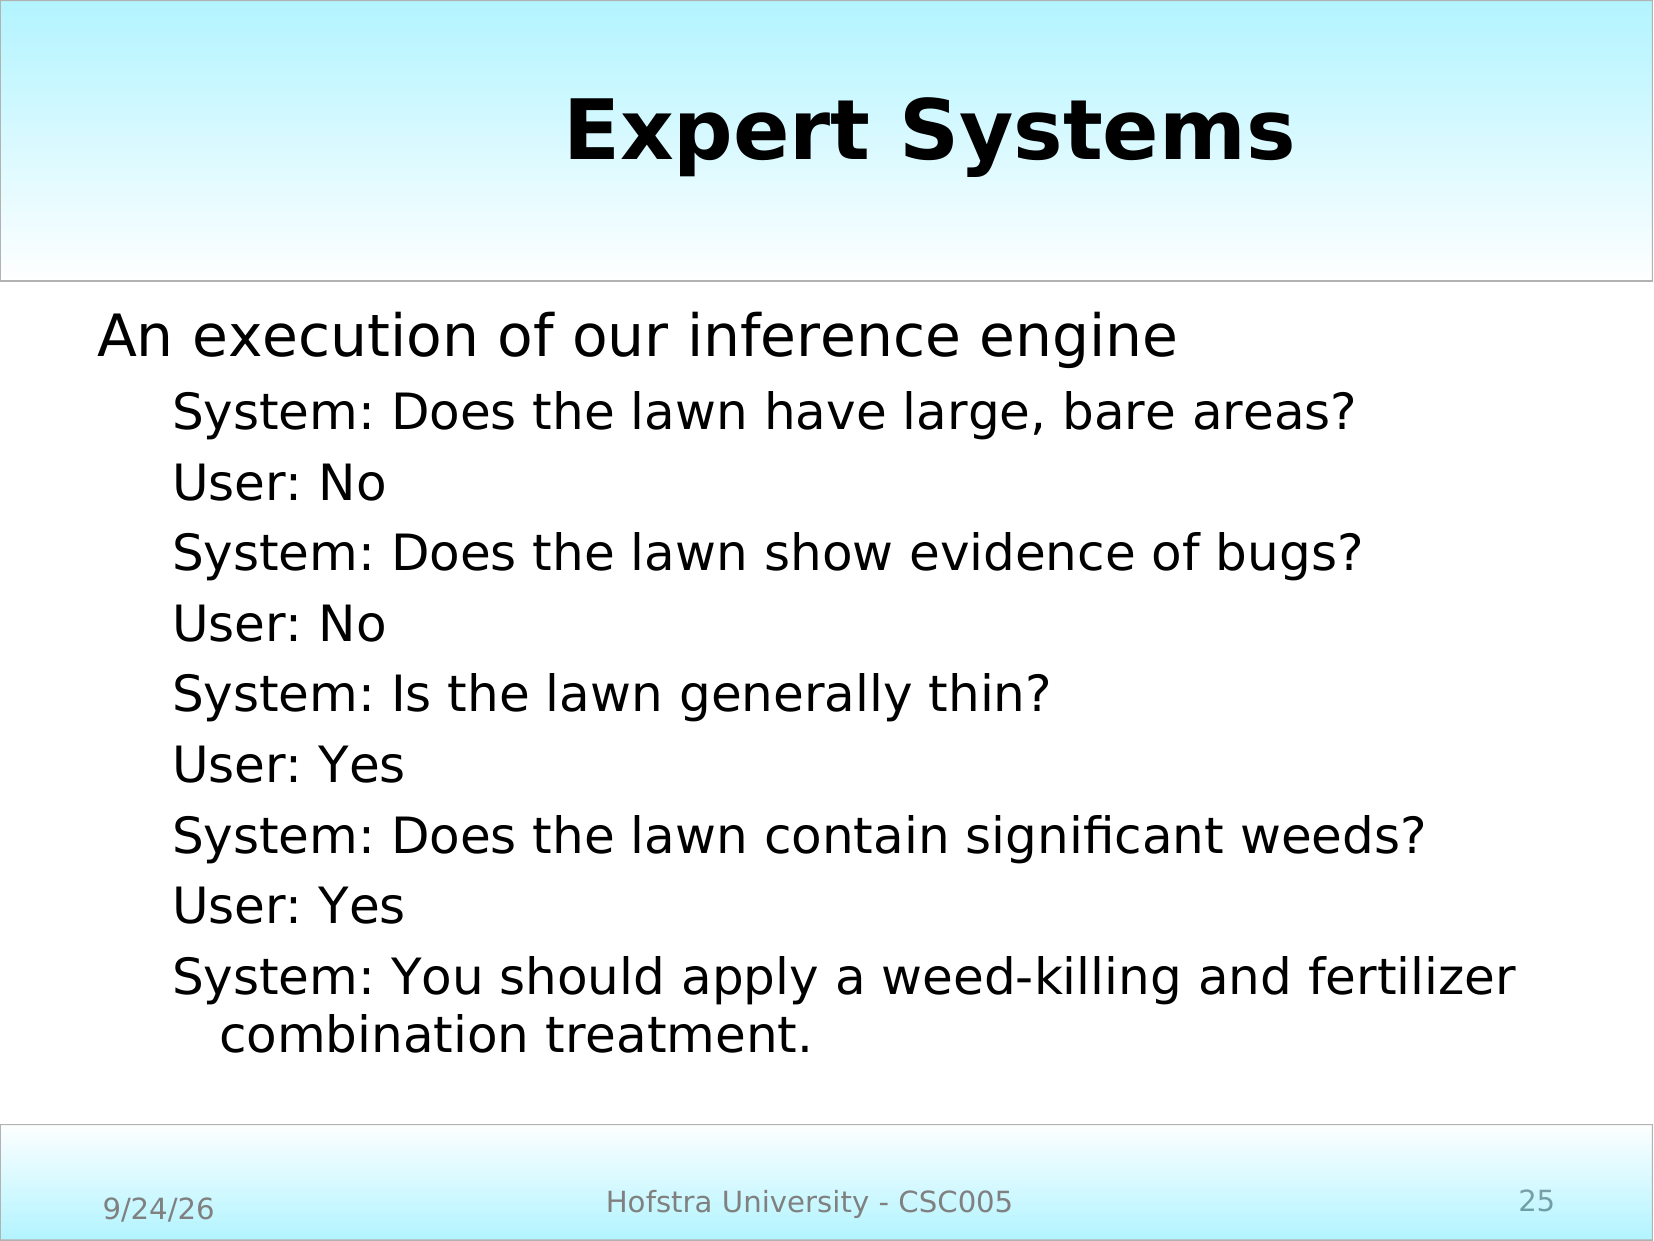

# Expert Systems
An execution of our inference engine
System: Does the lawn have large, bare areas?
User: No
System: Does the lawn show evidence of bugs?
User: No
System: Is the lawn generally thin?
User: Yes
System: Does the lawn contain significant weeds?
User: Yes
System: You should apply a weed-killing and fertilizer combination treatment.
25
Hofstra University - CSC005